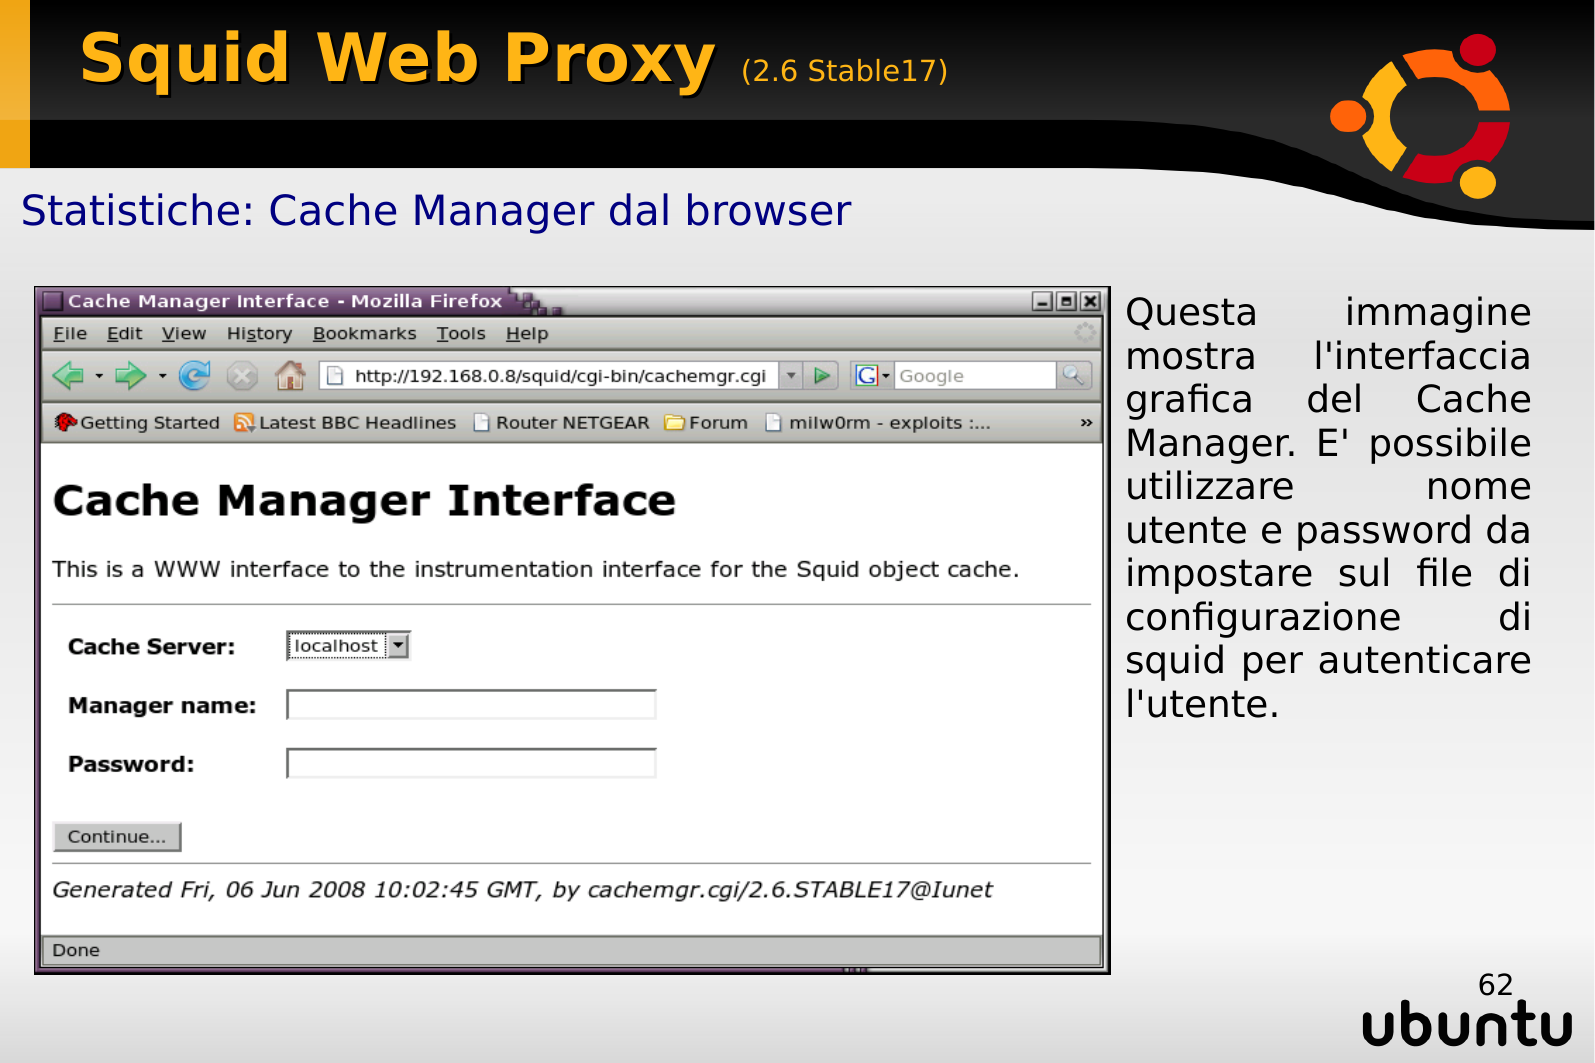

Squid Web Proxy (2.6 Stable17)
Statistiche: Cache Manager dal browser
Questa immagine mostra l'interfaccia grafica del Cache Manager. E' possibile utilizzare nome utente e password da impostare sul file di configurazione di squid per autenticare l'utente.
62